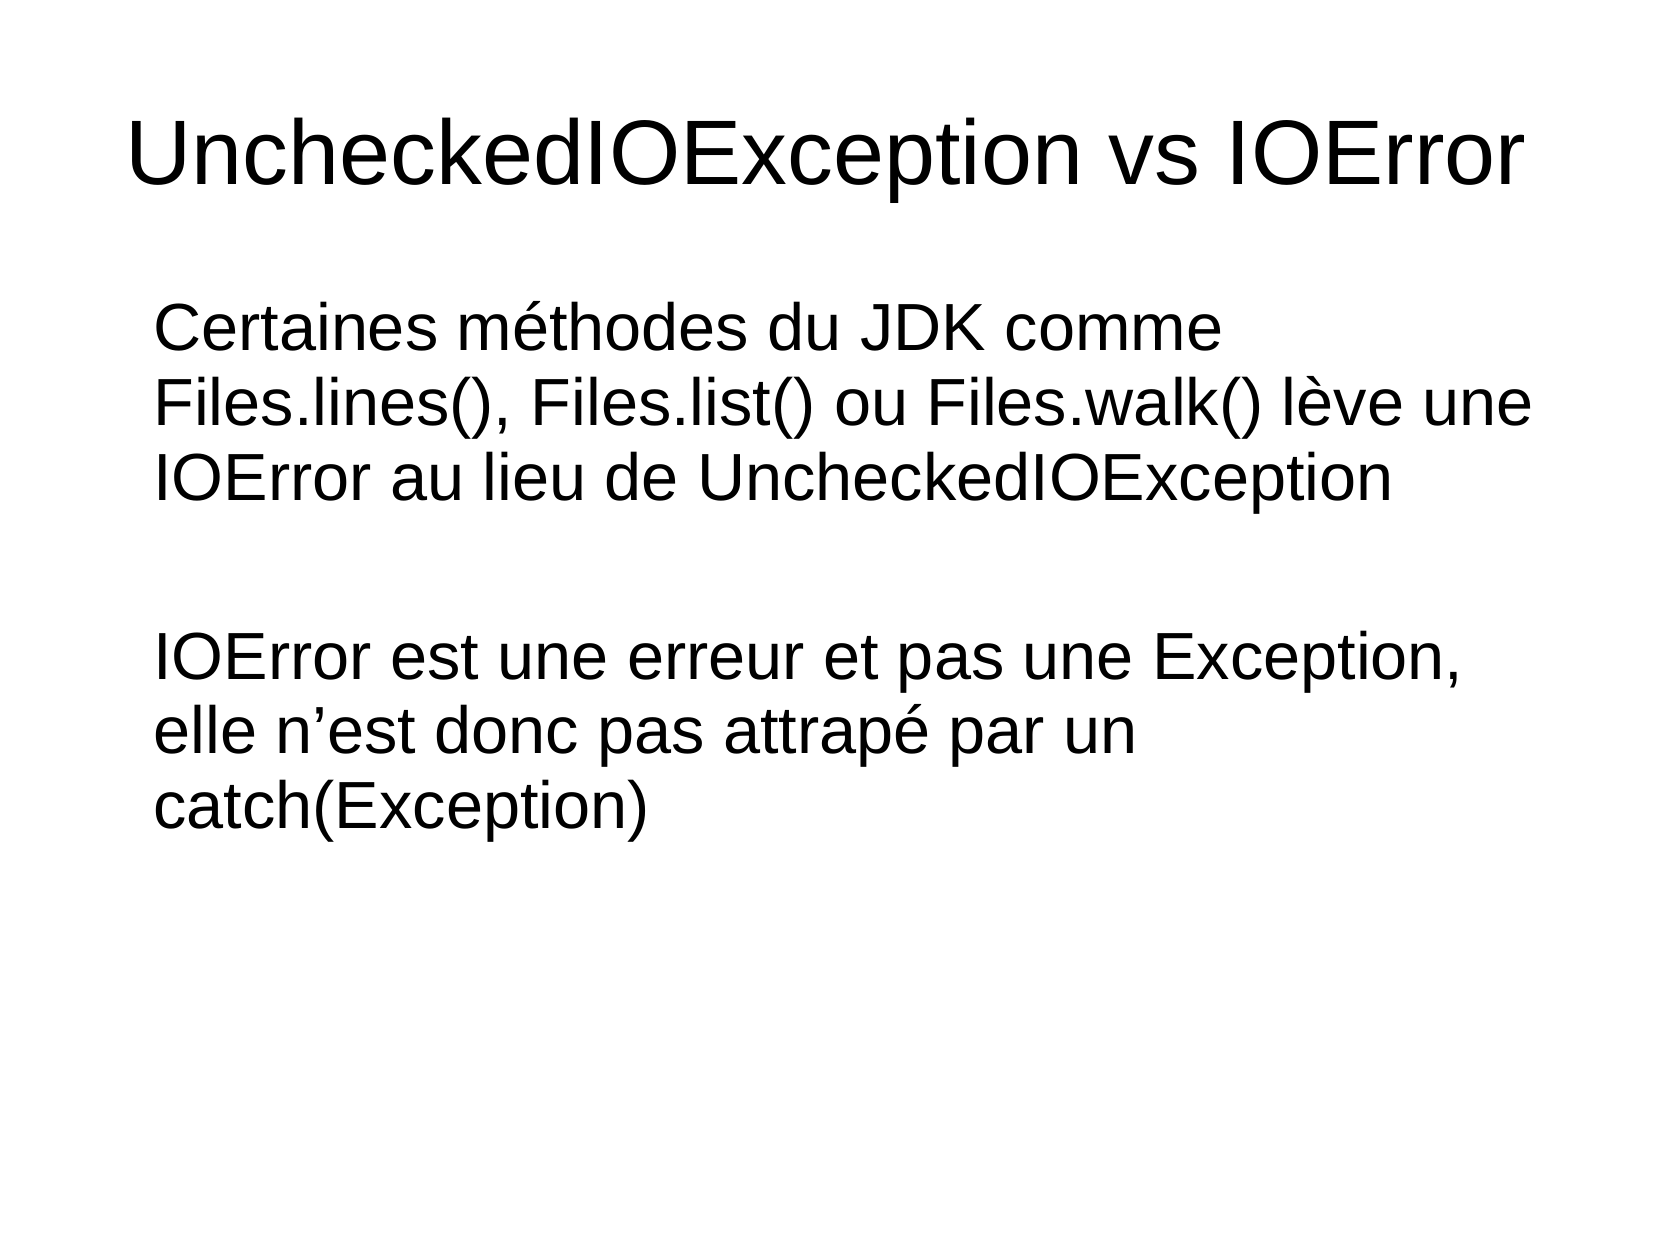

# UncheckedIOException vs IOError
Certaines méthodes du JDK comme Files.lines(), Files.list() ou Files.walk() lève une IOError au lieu de UncheckedIOException
IOError est une erreur et pas une Exception, elle n’est donc pas attrapé par un catch(Exception)